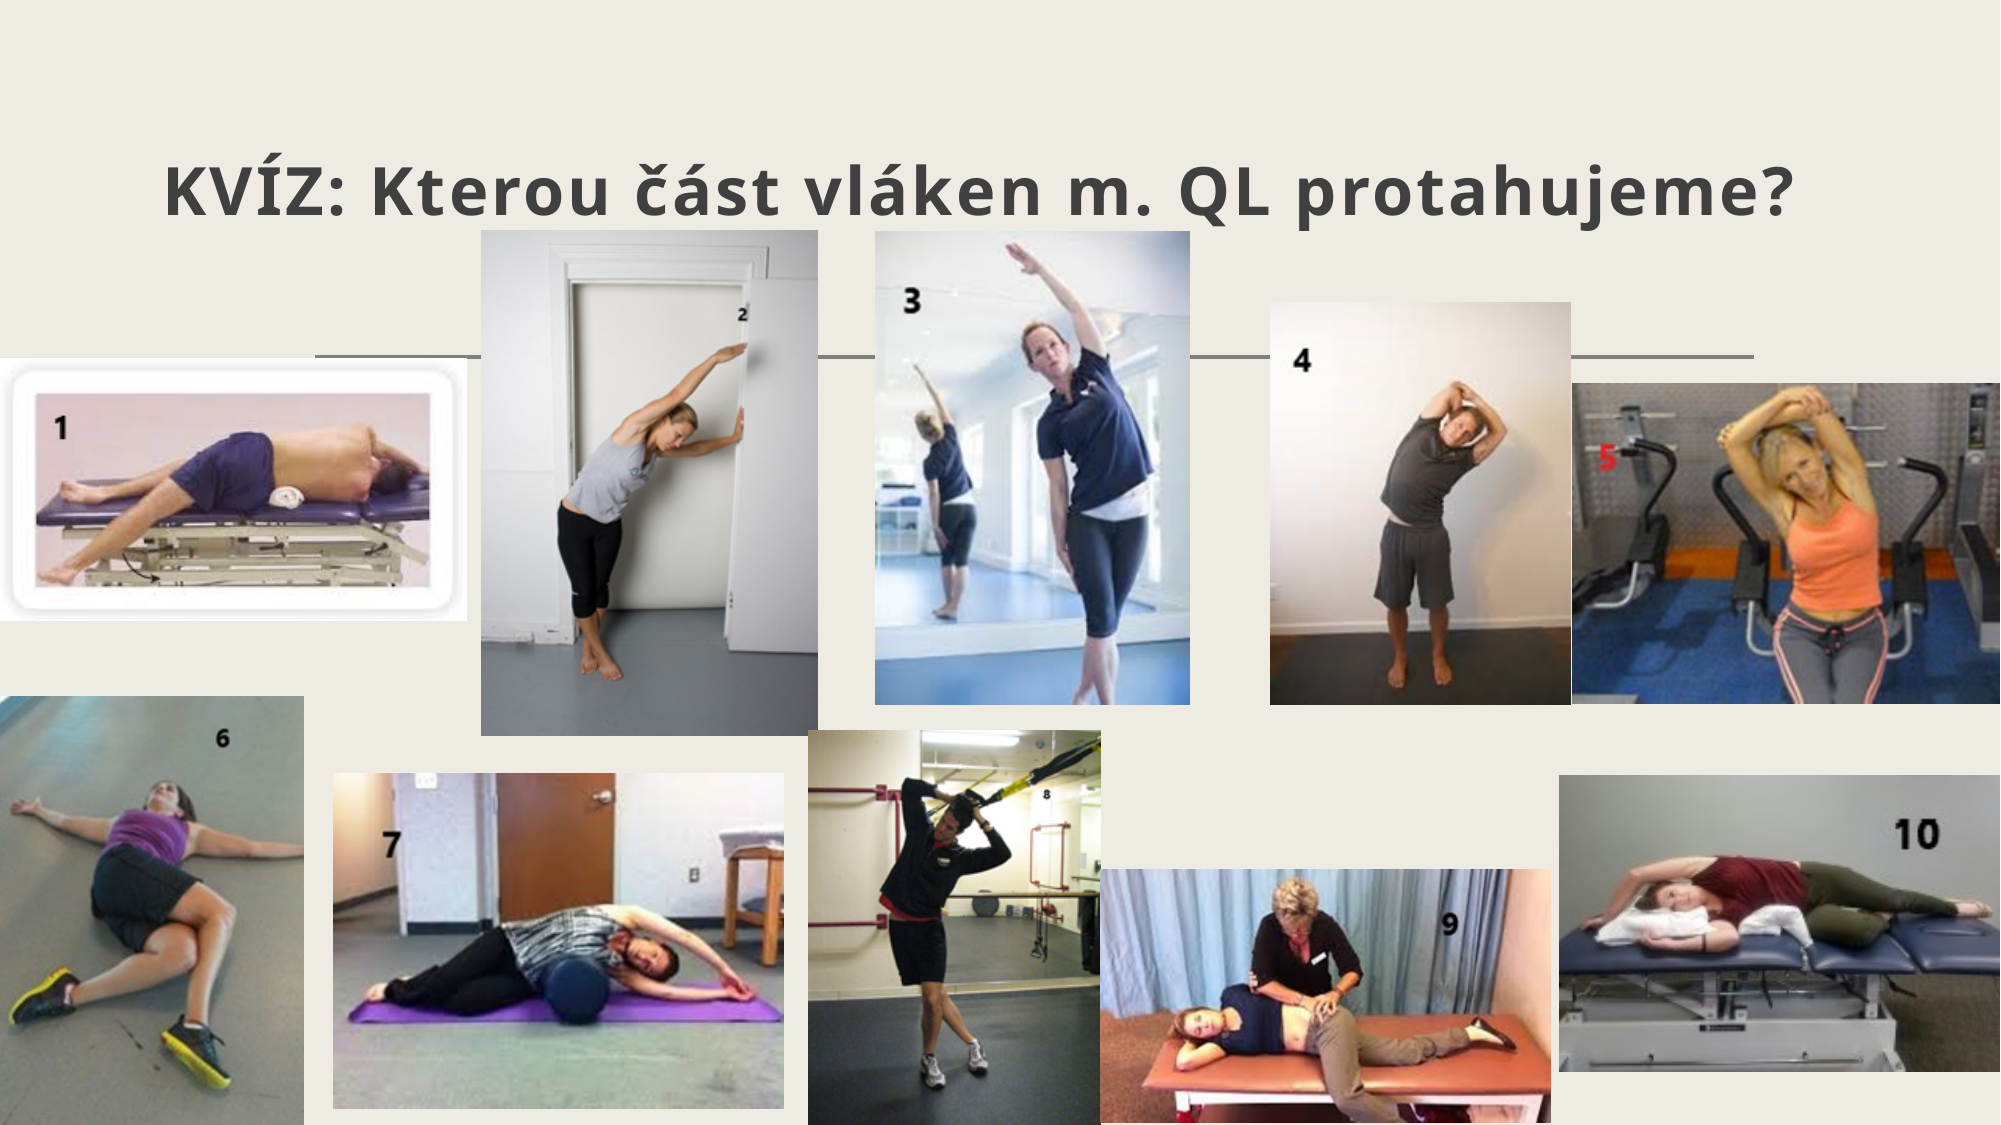

# KVÍZ: Kterou část vláken m. QL protahujeme?